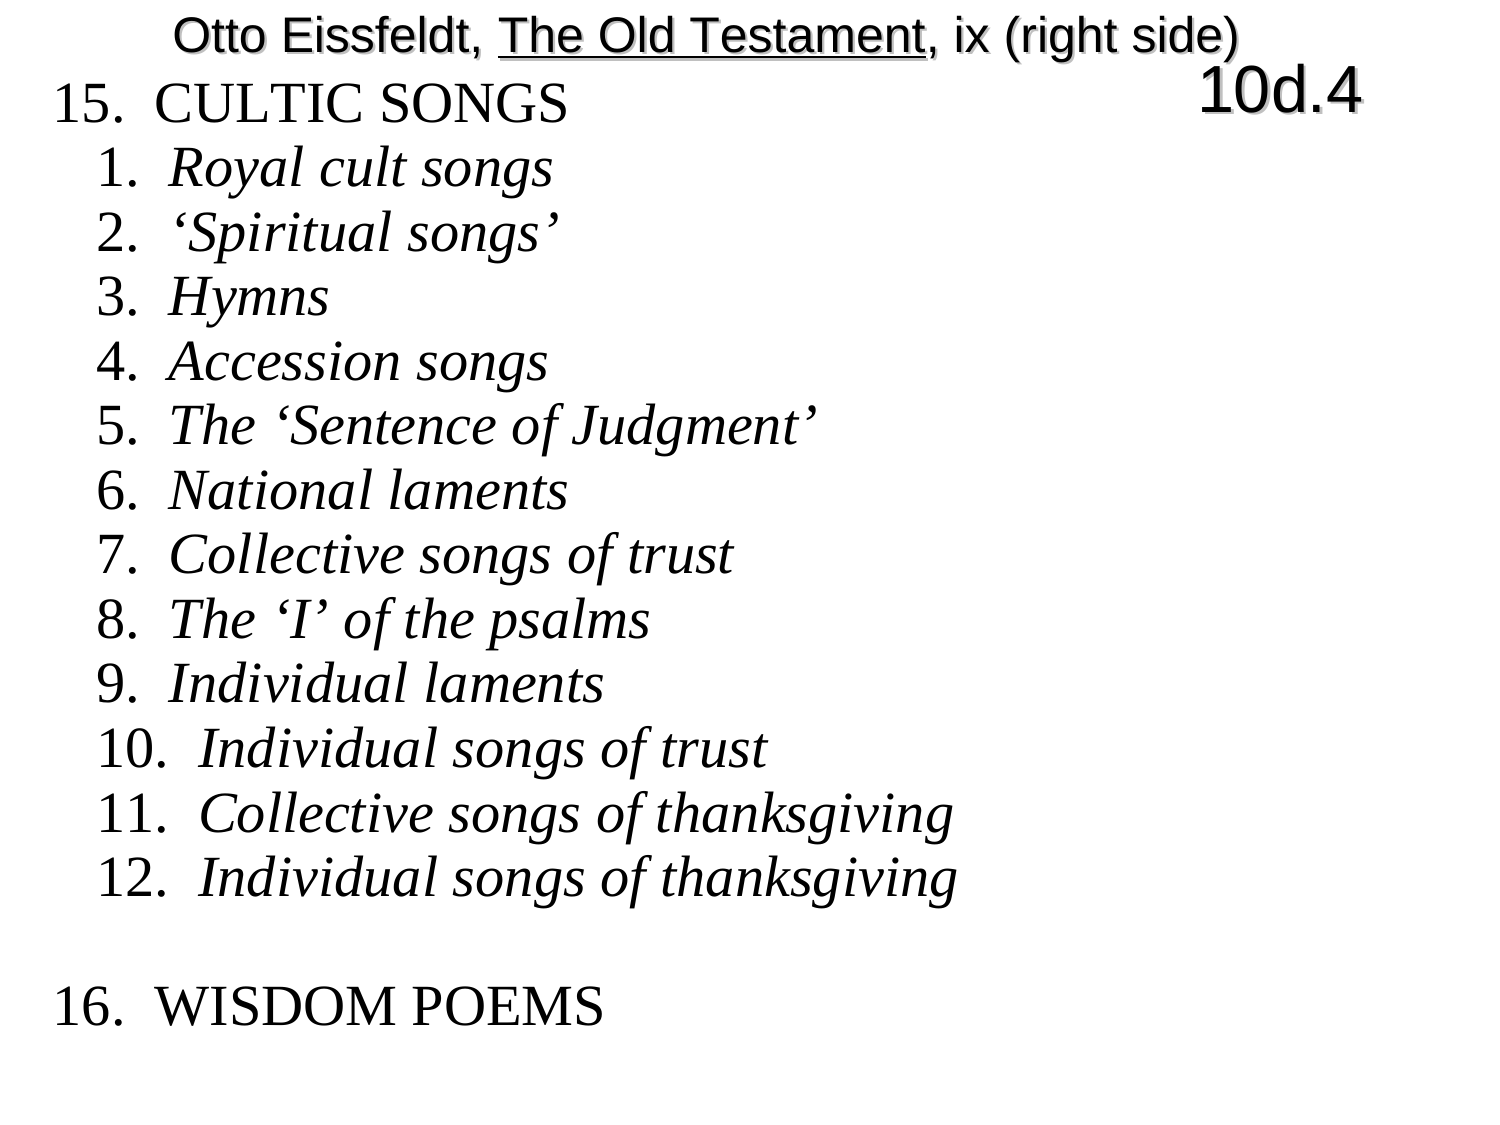

Otto Eissfeldt, The Old Testament, ix (right side)
10d.4
15. CULTIC SONGS
 1. Royal cult songs
 2. ‘Spiritual songs’
 3. Hymns
 4. Accession songs
 5. The ‘Sentence of Judgment’
 6. National laments
 7. Collective songs of trust
 8. The ‘I’ of the psalms
 9. Individual laments
 10. Individual songs of trust
 11. Collective songs of thanksgiving
 12. Individual songs of thanksgiving
16. WISDOM POEMS